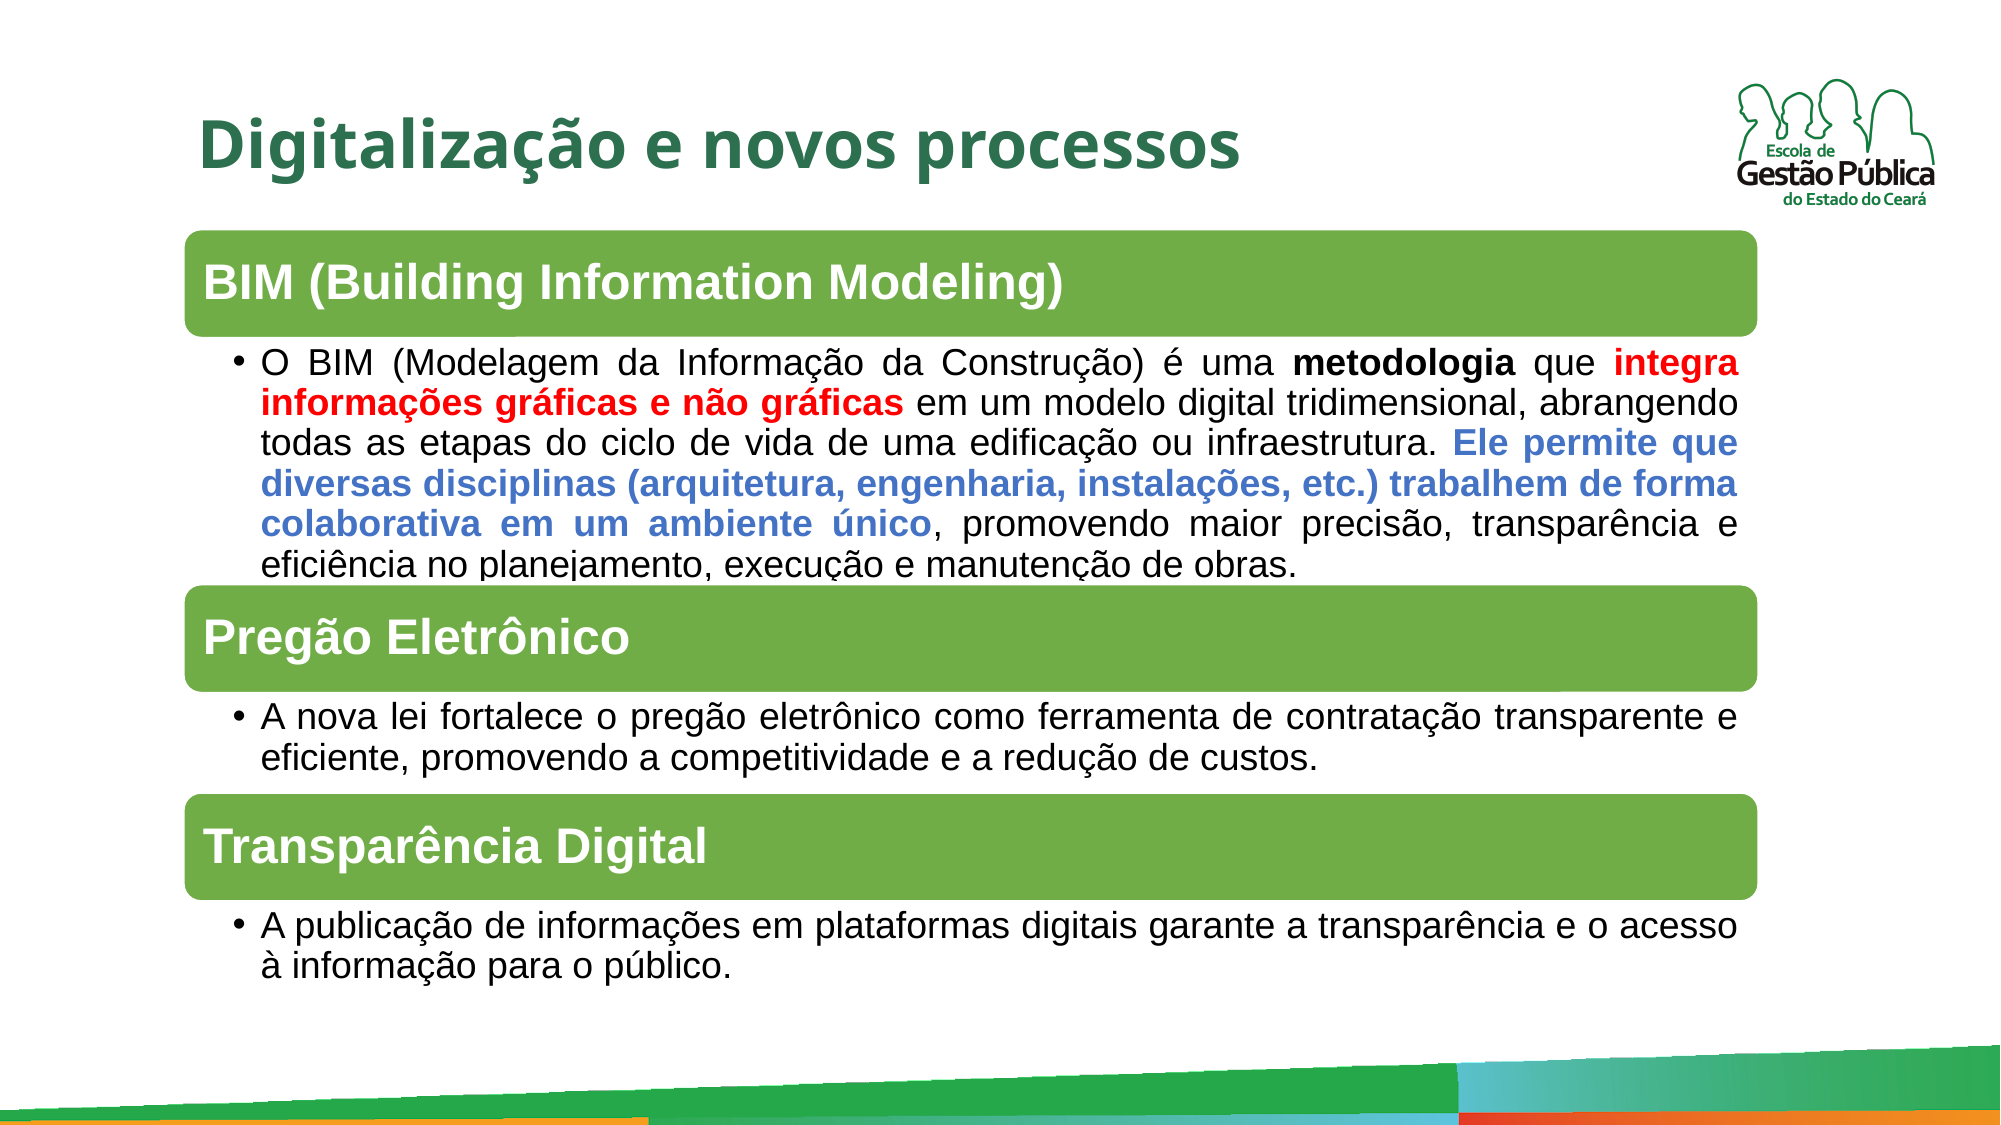

Digitalização e novos processos
BIM (Building Information Modeling)
O BIM (Modelagem da Informação da Construção) é uma metodologia que integra informações gráficas e não gráficas em um modelo digital tridimensional, abrangendo todas as etapas do ciclo de vida de uma edificação ou infraestrutura. Ele permite que diversas disciplinas (arquitetura, engenharia, instalações, etc.) trabalhem de forma colaborativa em um ambiente único, promovendo maior precisão, transparência e eficiência no planejamento, execução e manutenção de obras.
Pregão Eletrônico
A nova lei fortalece o pregão eletrônico como ferramenta de contratação transparente e eficiente, promovendo a competitividade e a redução de custos.
Transparência Digital
A publicação de informações em plataformas digitais garante a transparência e o acesso à informação para o público.